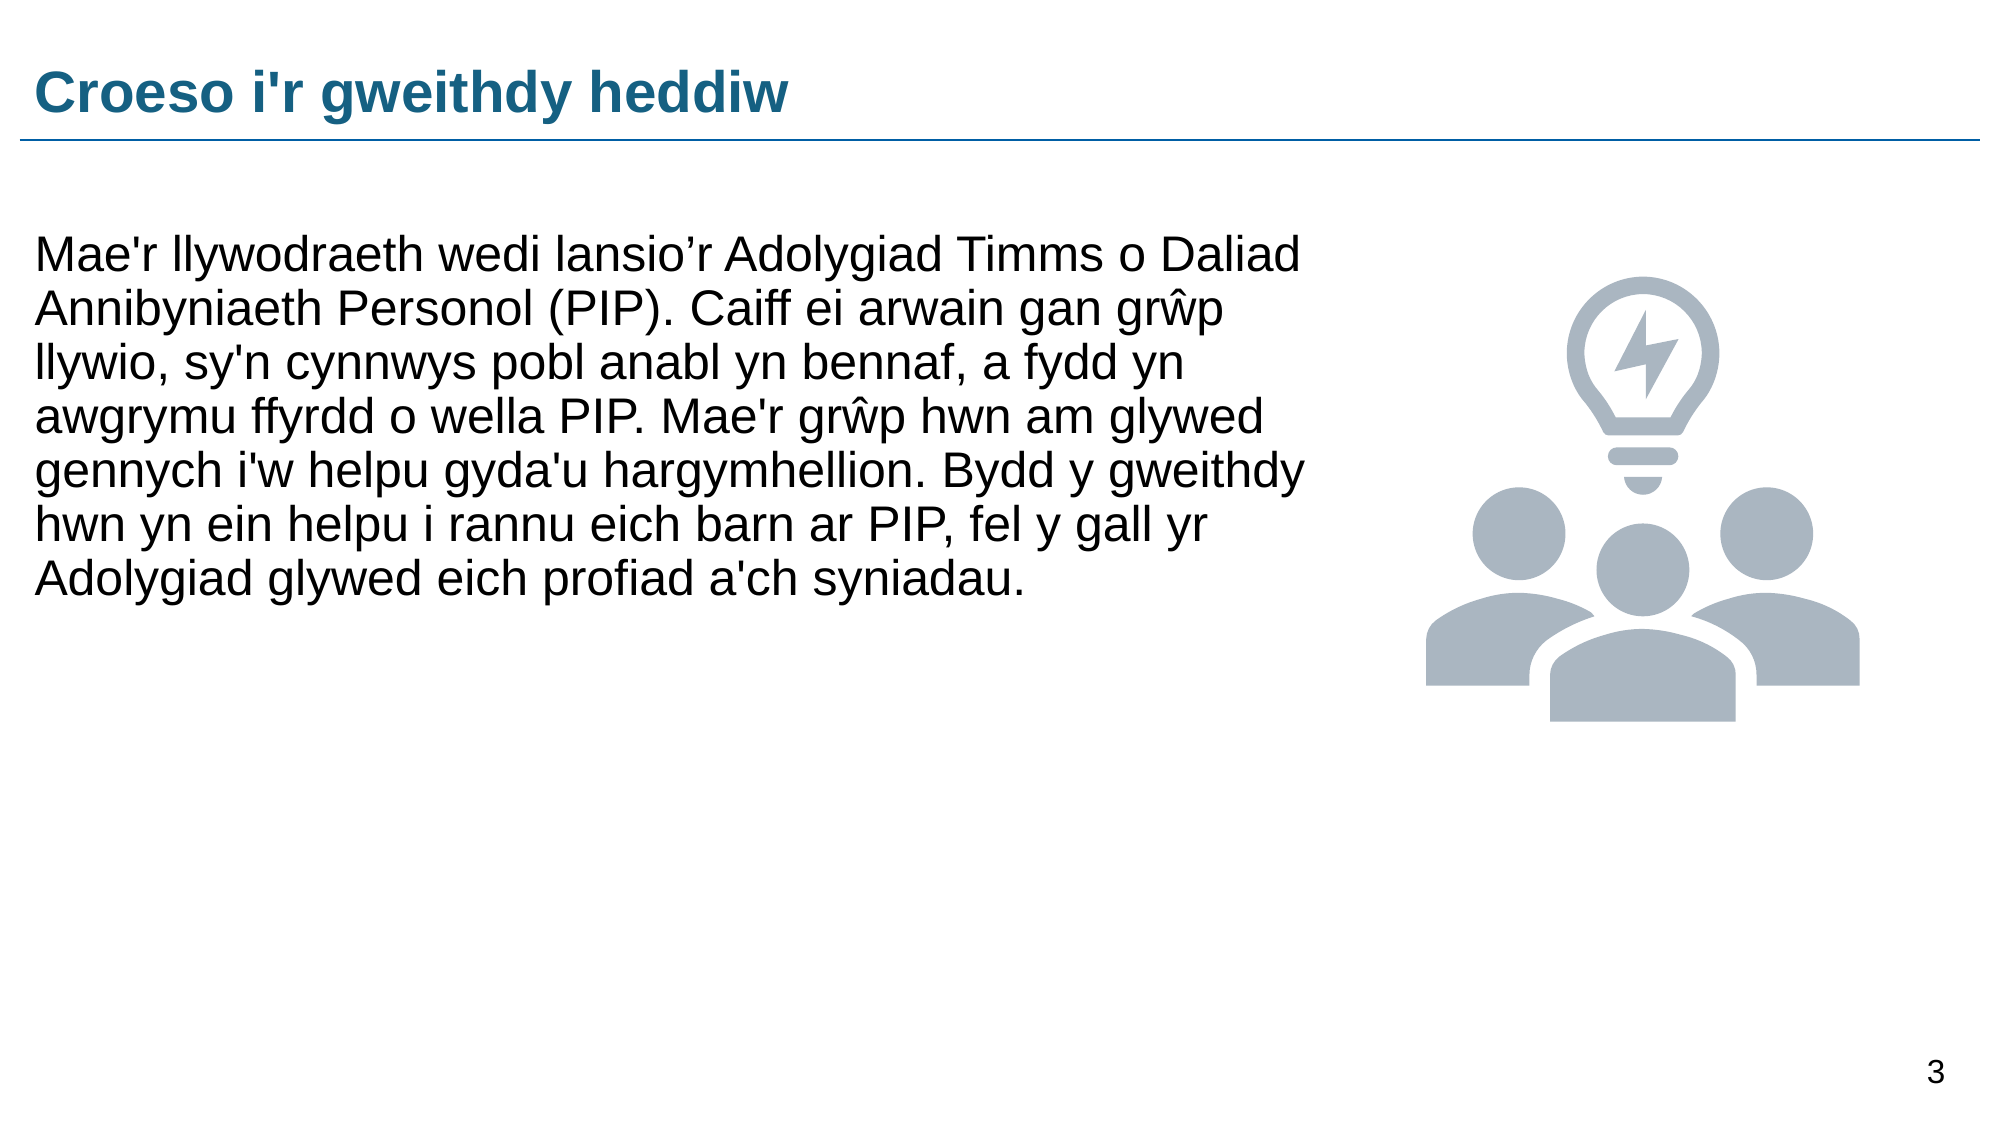

# Croeso i'r gweithdy heddiw
Mae'r llywodraeth wedi lansio’r Adolygiad Timms o Daliad Annibyniaeth Personol (PIP). Caiff ei arwain gan grŵp llywio, sy'n cynnwys pobl anabl yn bennaf, a fydd yn awgrymu ffyrdd o wella PIP. Mae'r grŵp hwn am glywed gennych i'w helpu gyda'u hargymhellion. Bydd y gweithdy hwn yn ein helpu i rannu eich barn ar PIP, fel y gall yr Adolygiad glywed eich profiad a'ch syniadau.
3